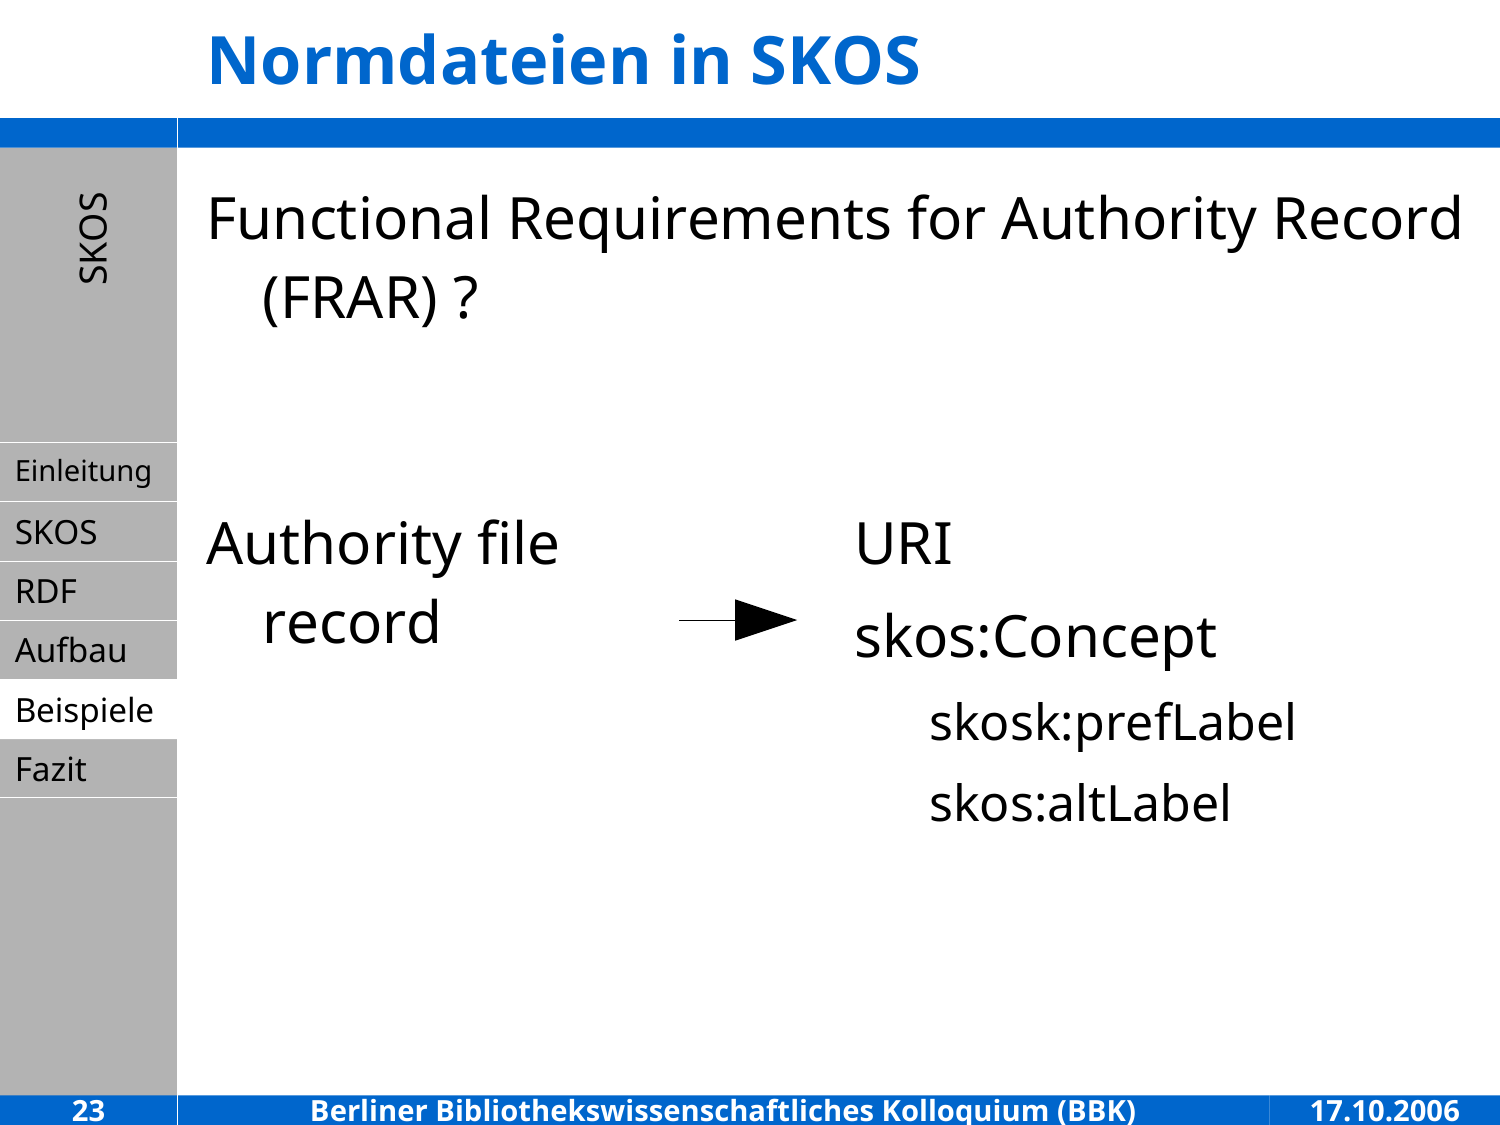

# Normdateien in SKOS
Functional Requirements for Authority Record (FRAR) ?
Authority file
record
URI
skos:Concept
skosk:prefLabel
skos:altLabel
Beispiele